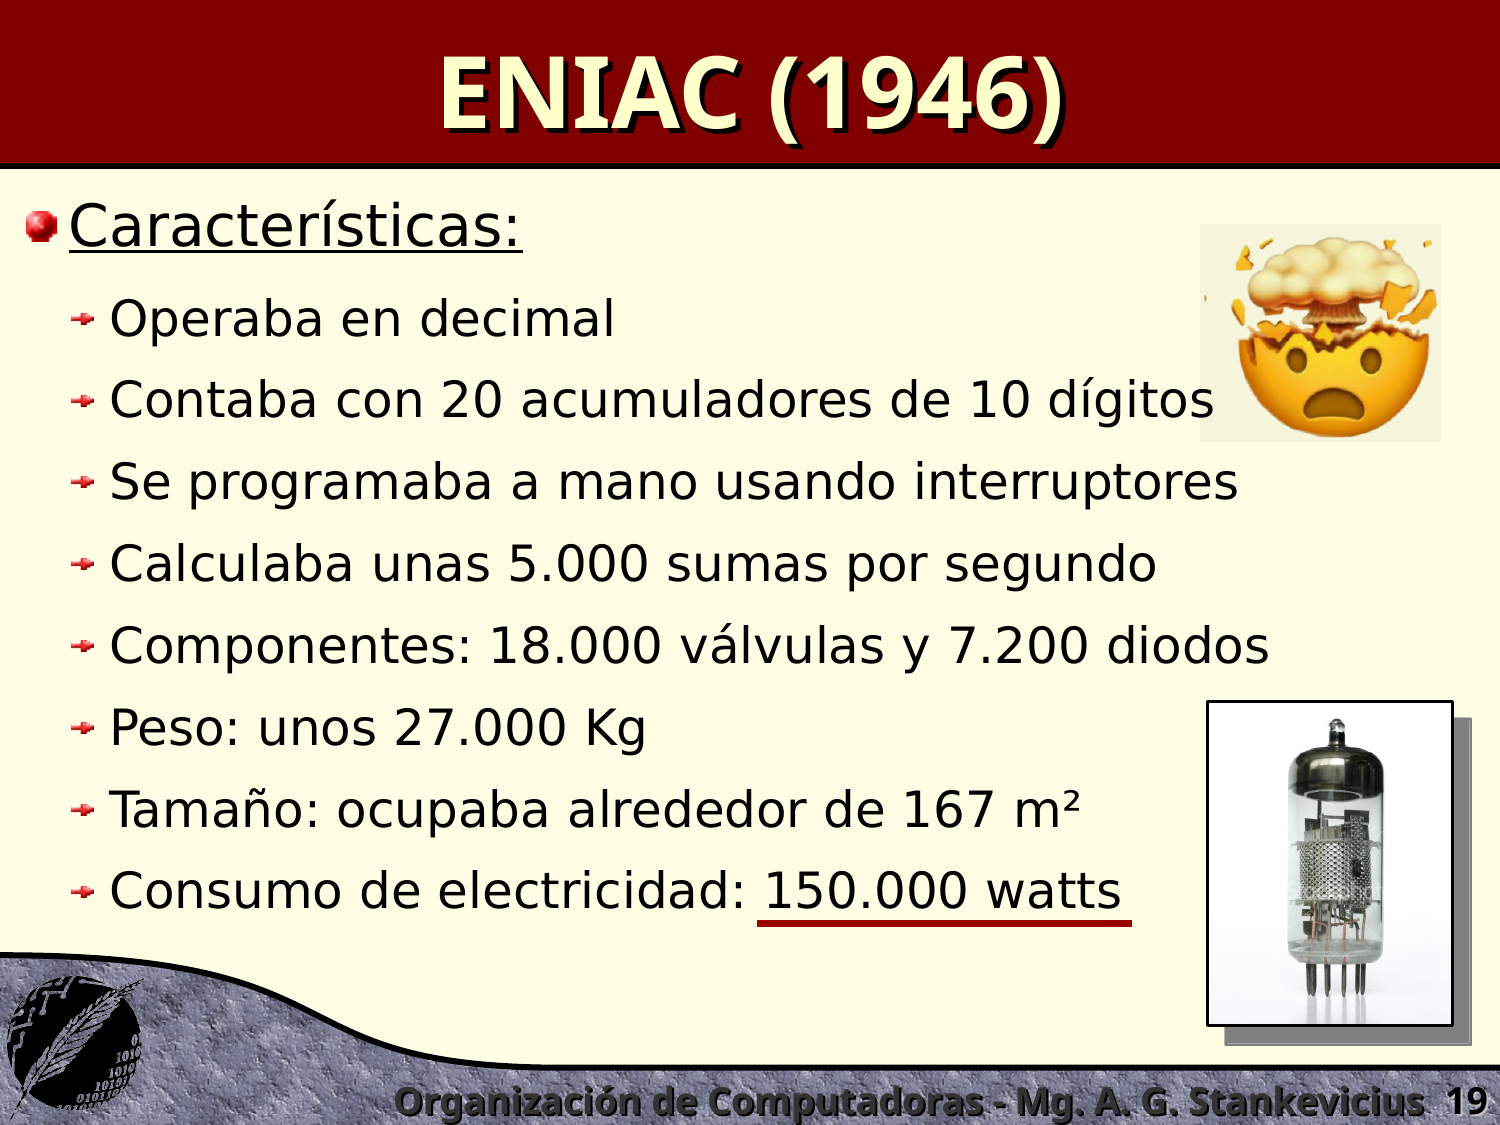

# ENIAC (1946)
Características:
Operaba en decimal
Contaba con 20 acumuladores de 10 dígitos
Se programaba a mano usando interruptores
Calculaba unas 5.000 sumas por segundo
Componentes: 18.000 válvulas y 7.200 diodos
Peso: unos 27.000 Kg
Tamaño: ocupaba alrededor de 167 m²
Consumo de electricidad: 150.000 watts
19